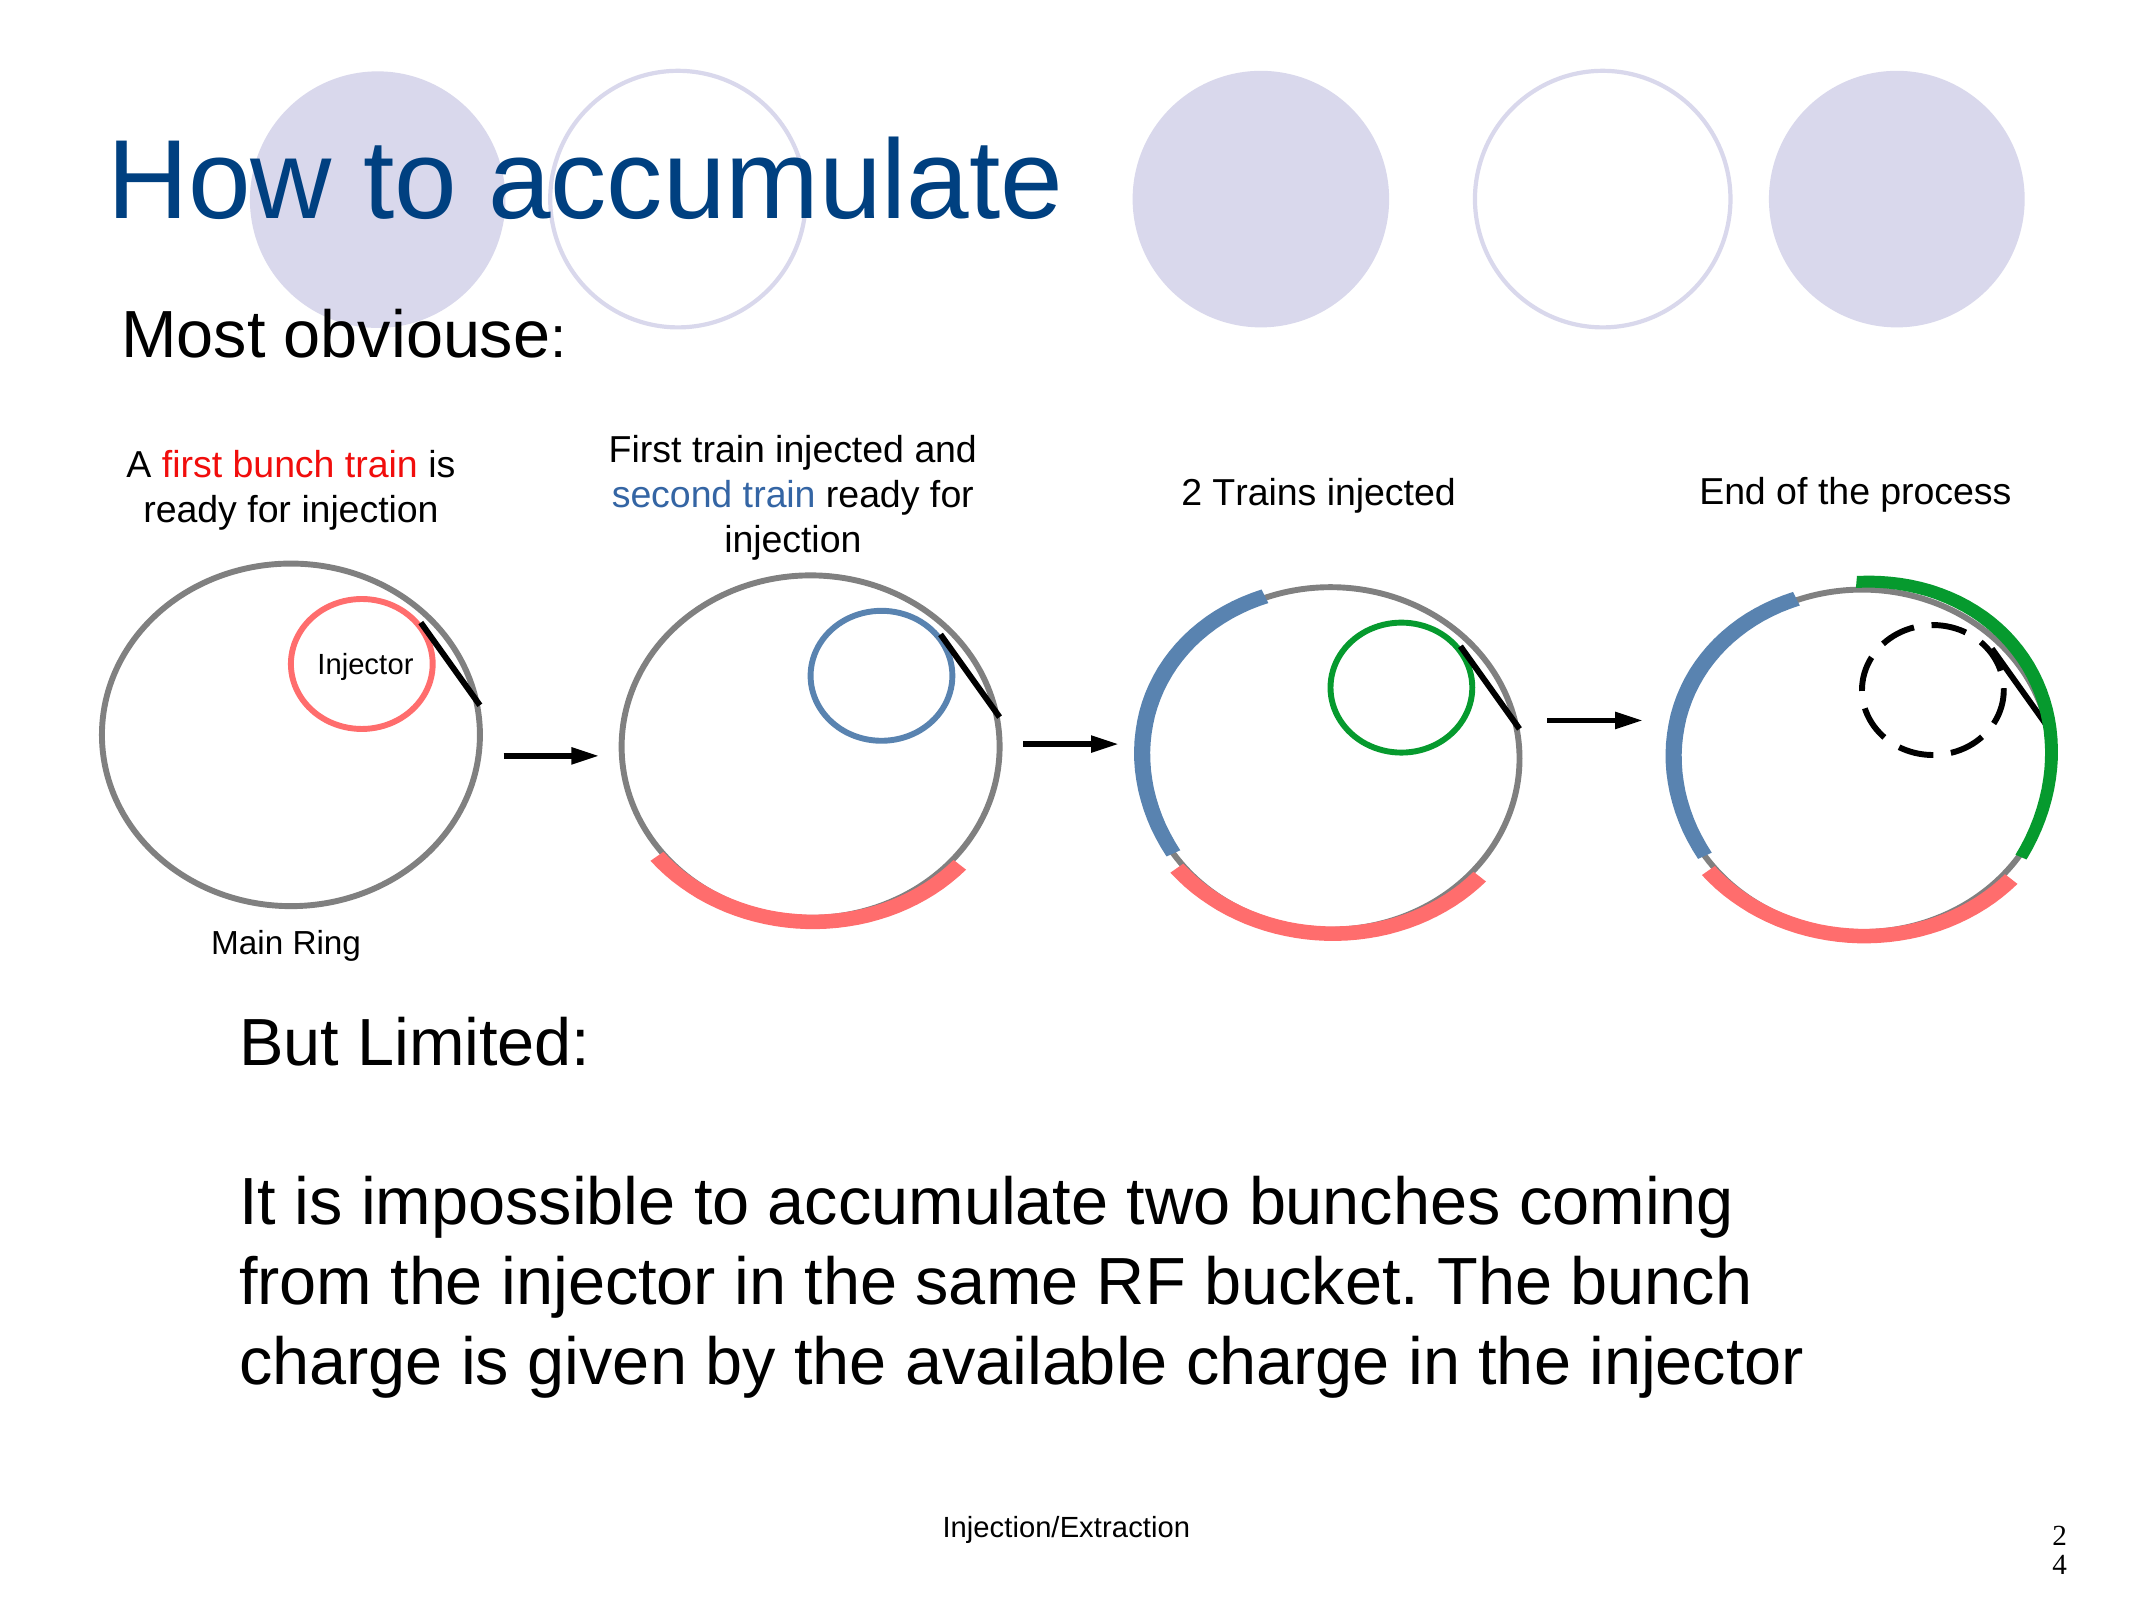

# How to accumulate
Most obviouse:
First train injected and second train ready for injection
A first bunch train is ready for injection
End of the process
2 Trains injected
Injector
Main Ring
But Limited:
It is impossible to accumulate two bunches coming from the injector in the same RF bucket. The bunch charge is given by the available charge in the injector
24